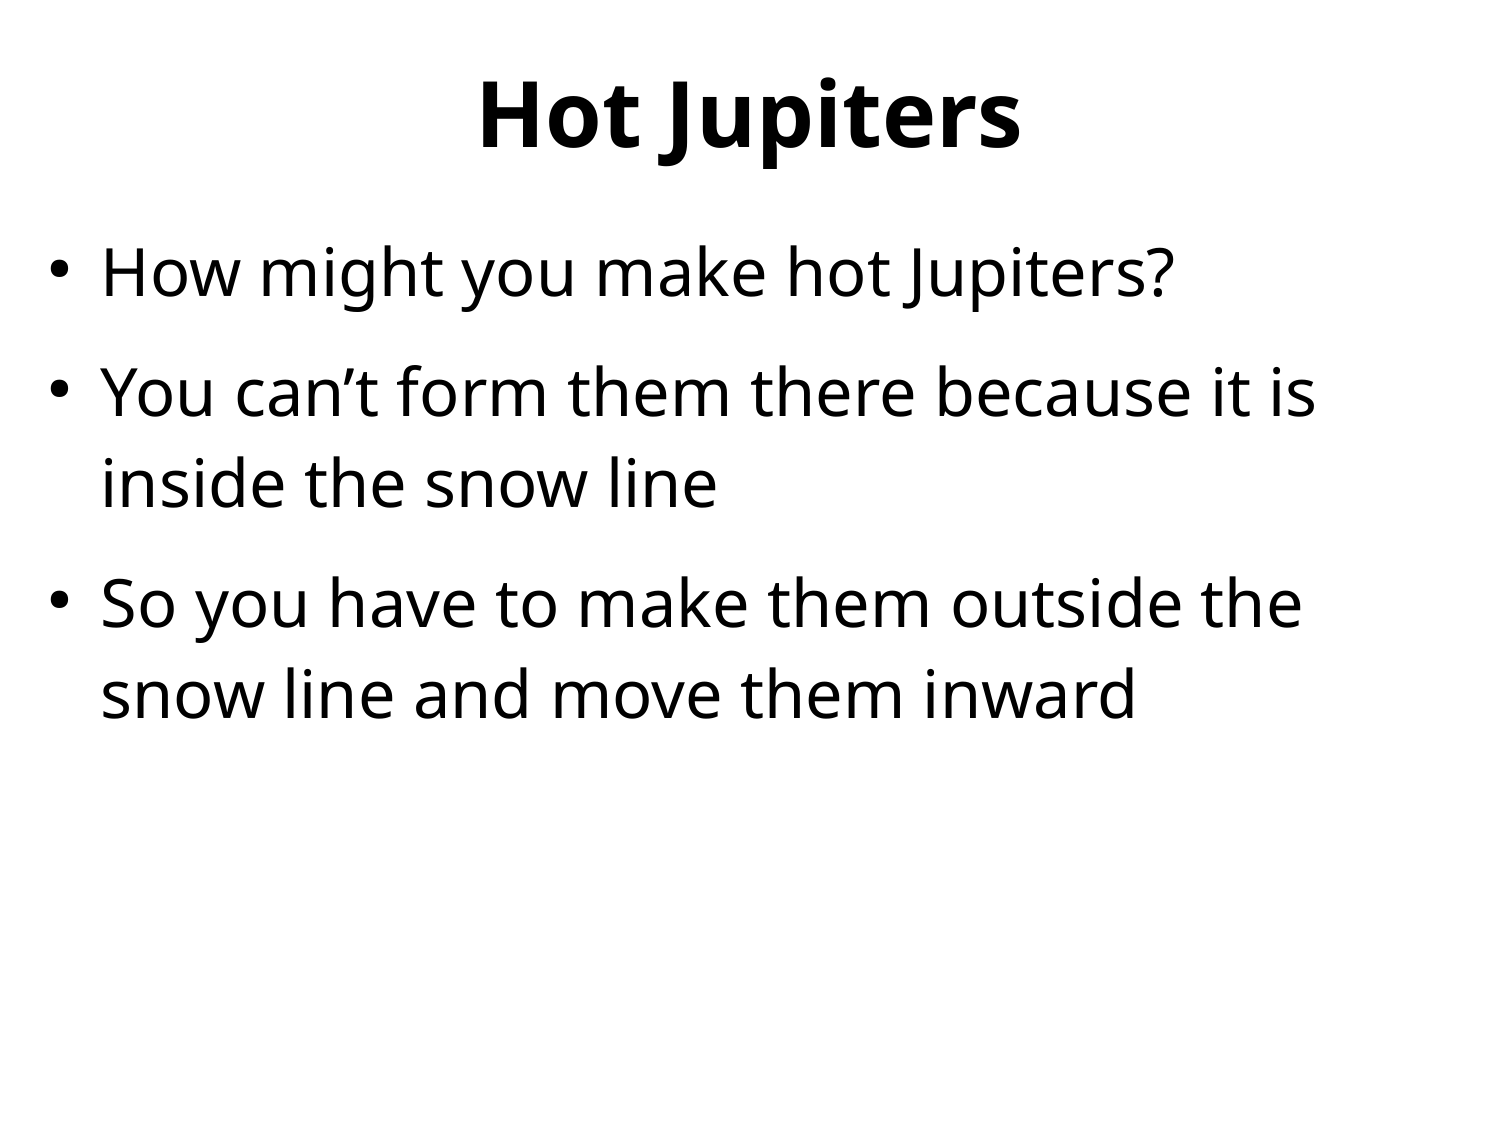

# Hot Jupiters
How might you make hot Jupiters?
You can’t form them there because it is inside the snow line
So you have to make them outside the snow line and move them inward